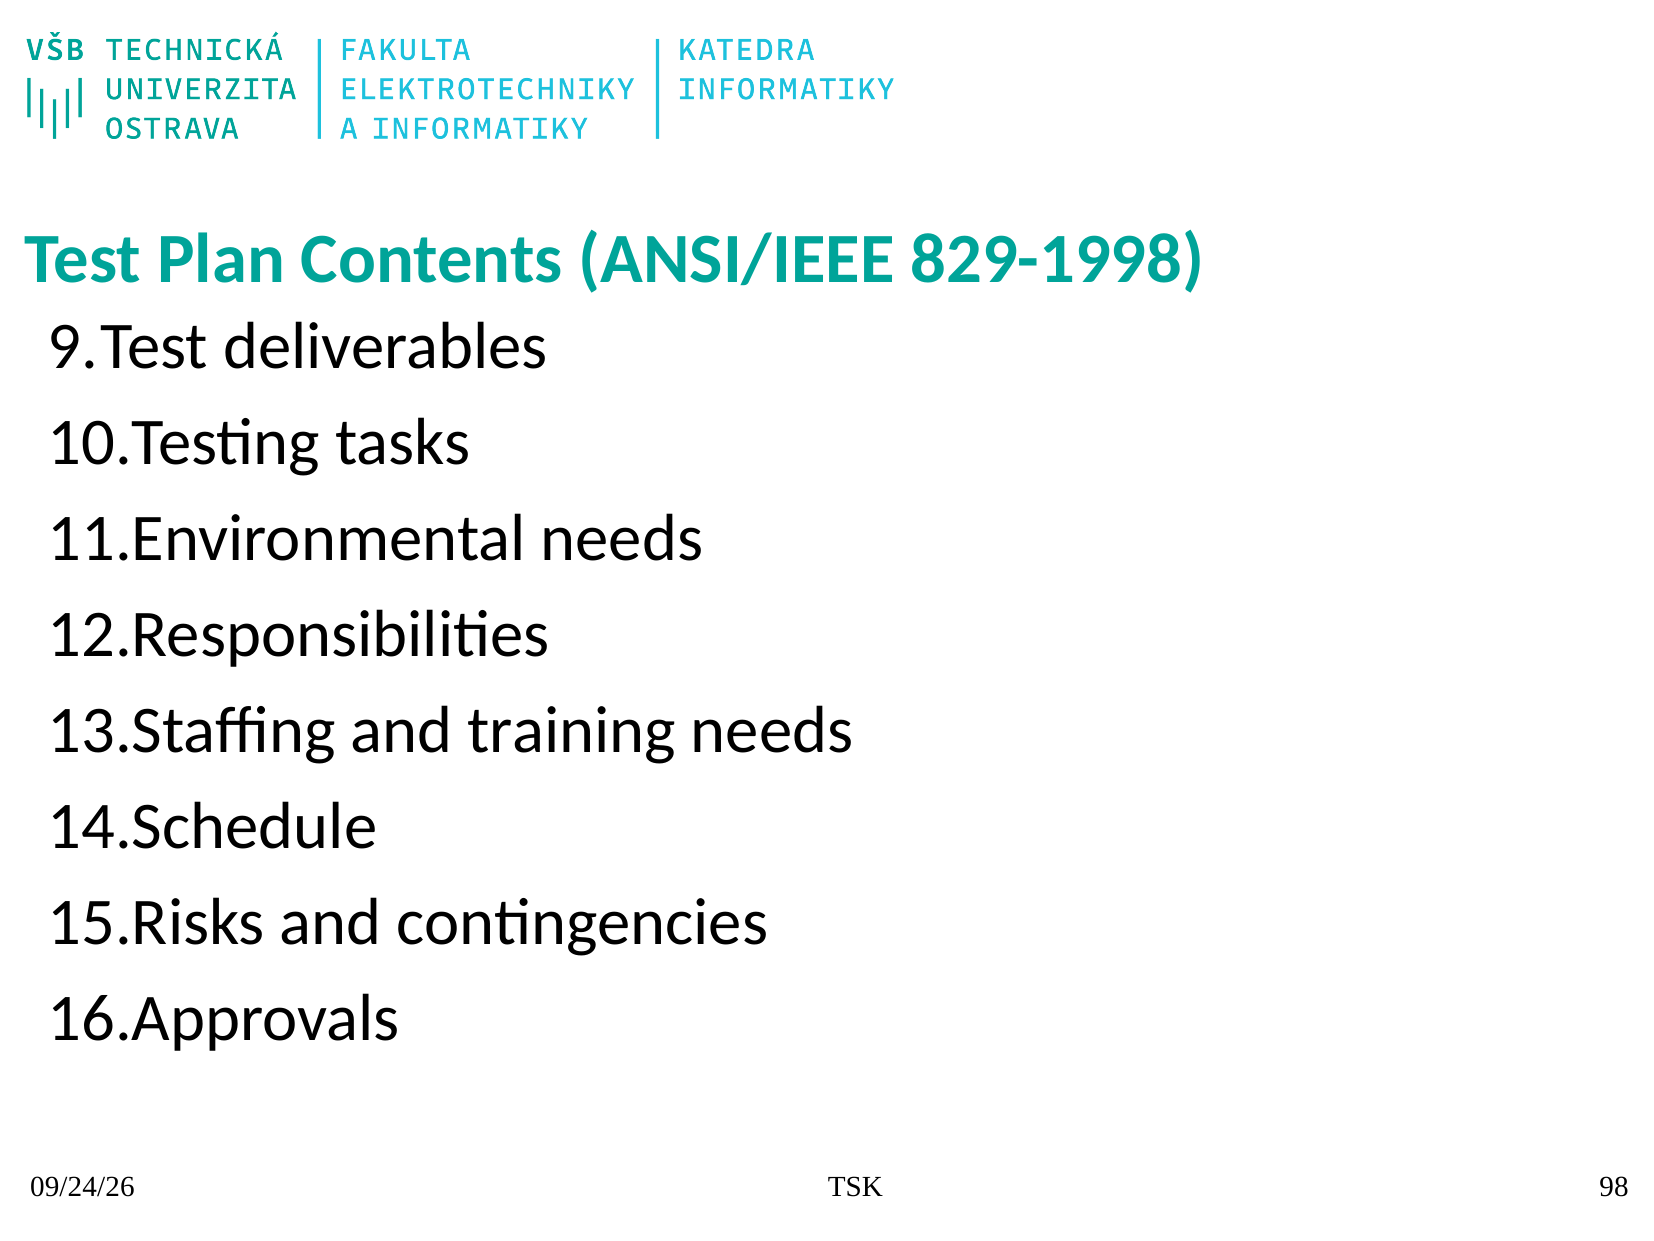

# Test Plan Contents (ANSI/IEEE 829-1998)
Test deliverables
Testing tasks
Environmental needs
Responsibilities
Staffing and training needs
Schedule
Risks and contingencies
Approvals
TSK
98